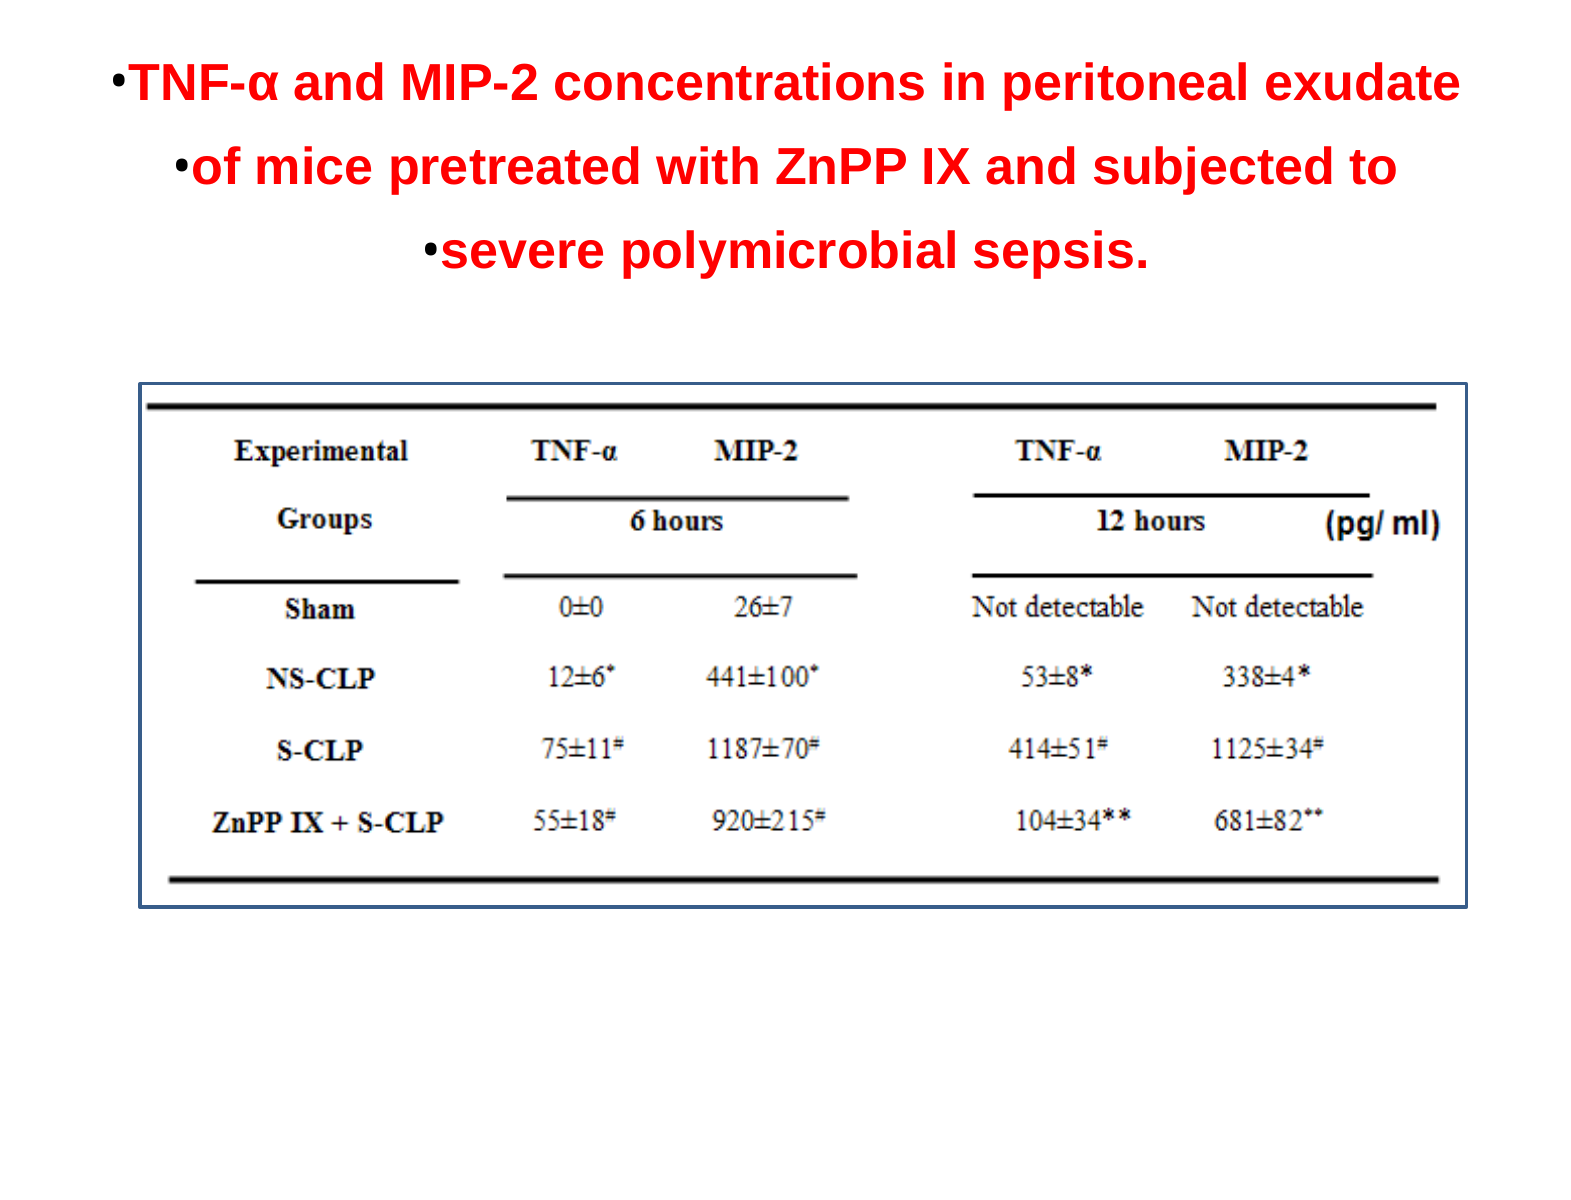

TNF-α and MIP-2 concentrations in peritoneal exudate
of mice pretreated with ZnPP IX and subjected to
severe polymicrobial sepsis.